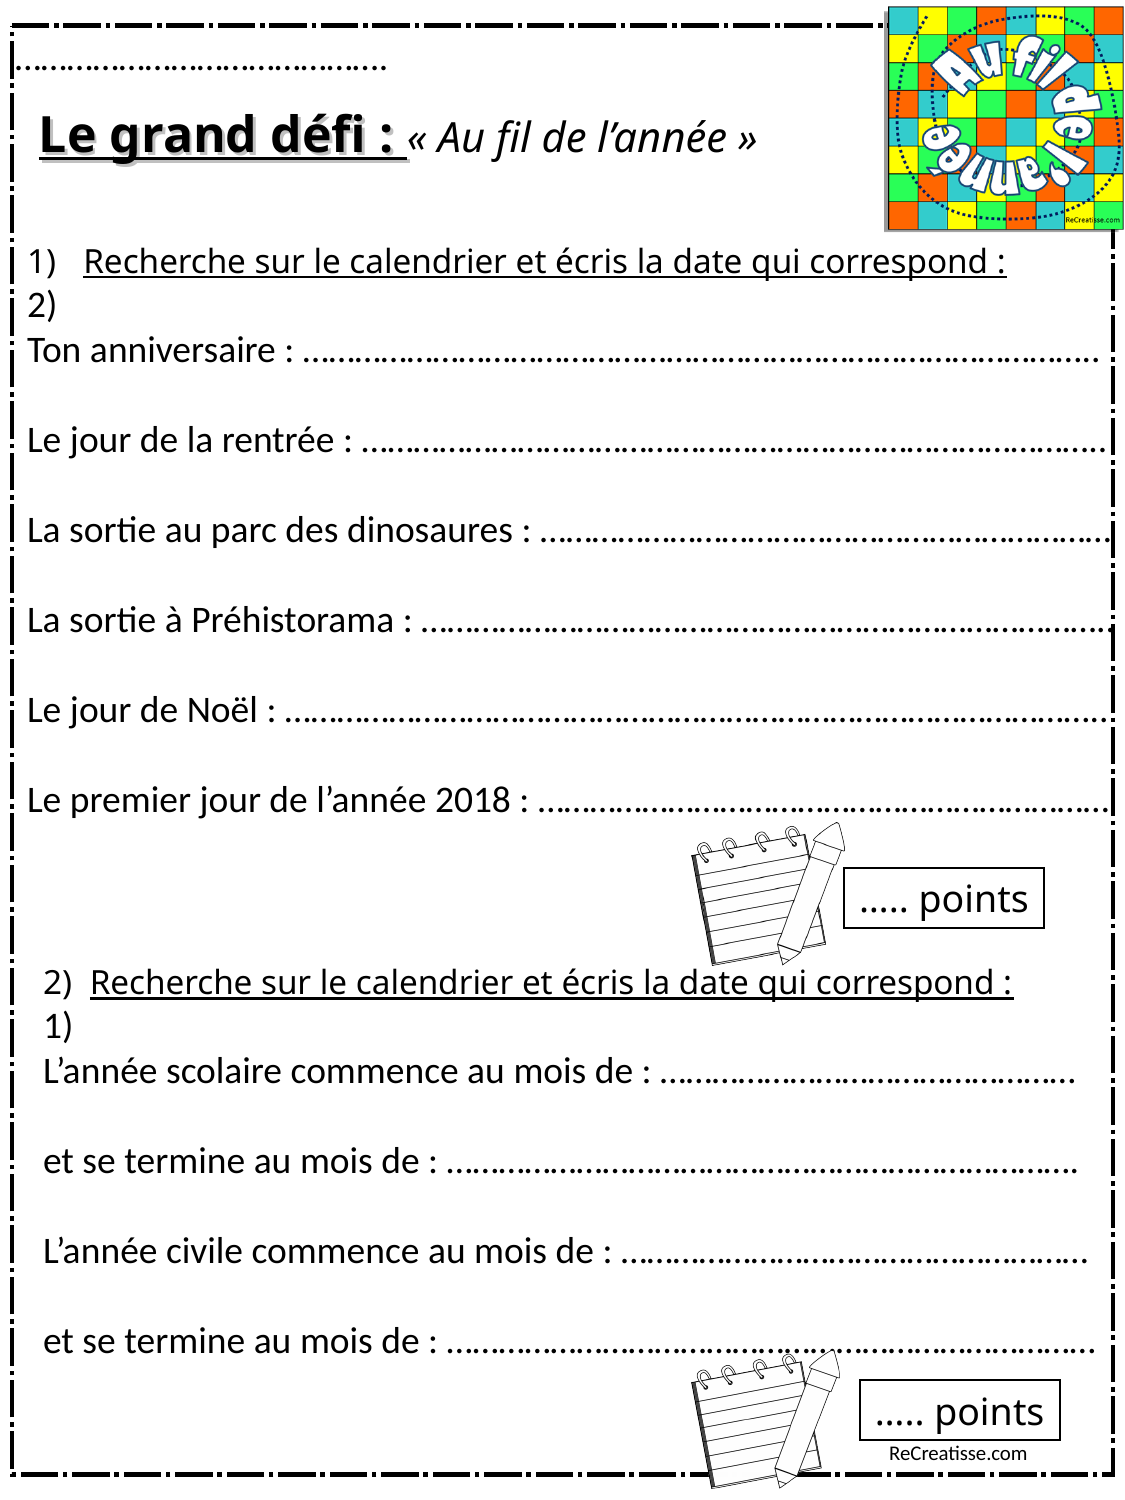

…………………………………….
Le grand défi : « Au fil de l’année »
Recherche sur le calendrier et écris la date qui correspond :
Ton anniversaire : ………………………………………………………………………………..
Le jour de la rentrée : …………………………………………………………………………..
La sortie au parc des dinosaures : …………………………………………………………
La sortie à Préhistorama : ……………………………………………………………………..
Le jour de Noël : …………………………………………………………………………………..
Le premier jour de l’année 2018 : …………………………………………………………
….. points
2) Recherche sur le calendrier et écris la date qui correspond :
L’année scolaire commence au mois de : …………………………………………
et se termine au mois de : ……………………………………………………………….
L’année civile commence au mois de : ………………………………………………
et se termine au mois de : …………………………………………………………………
….. points
ReCreatisse.com